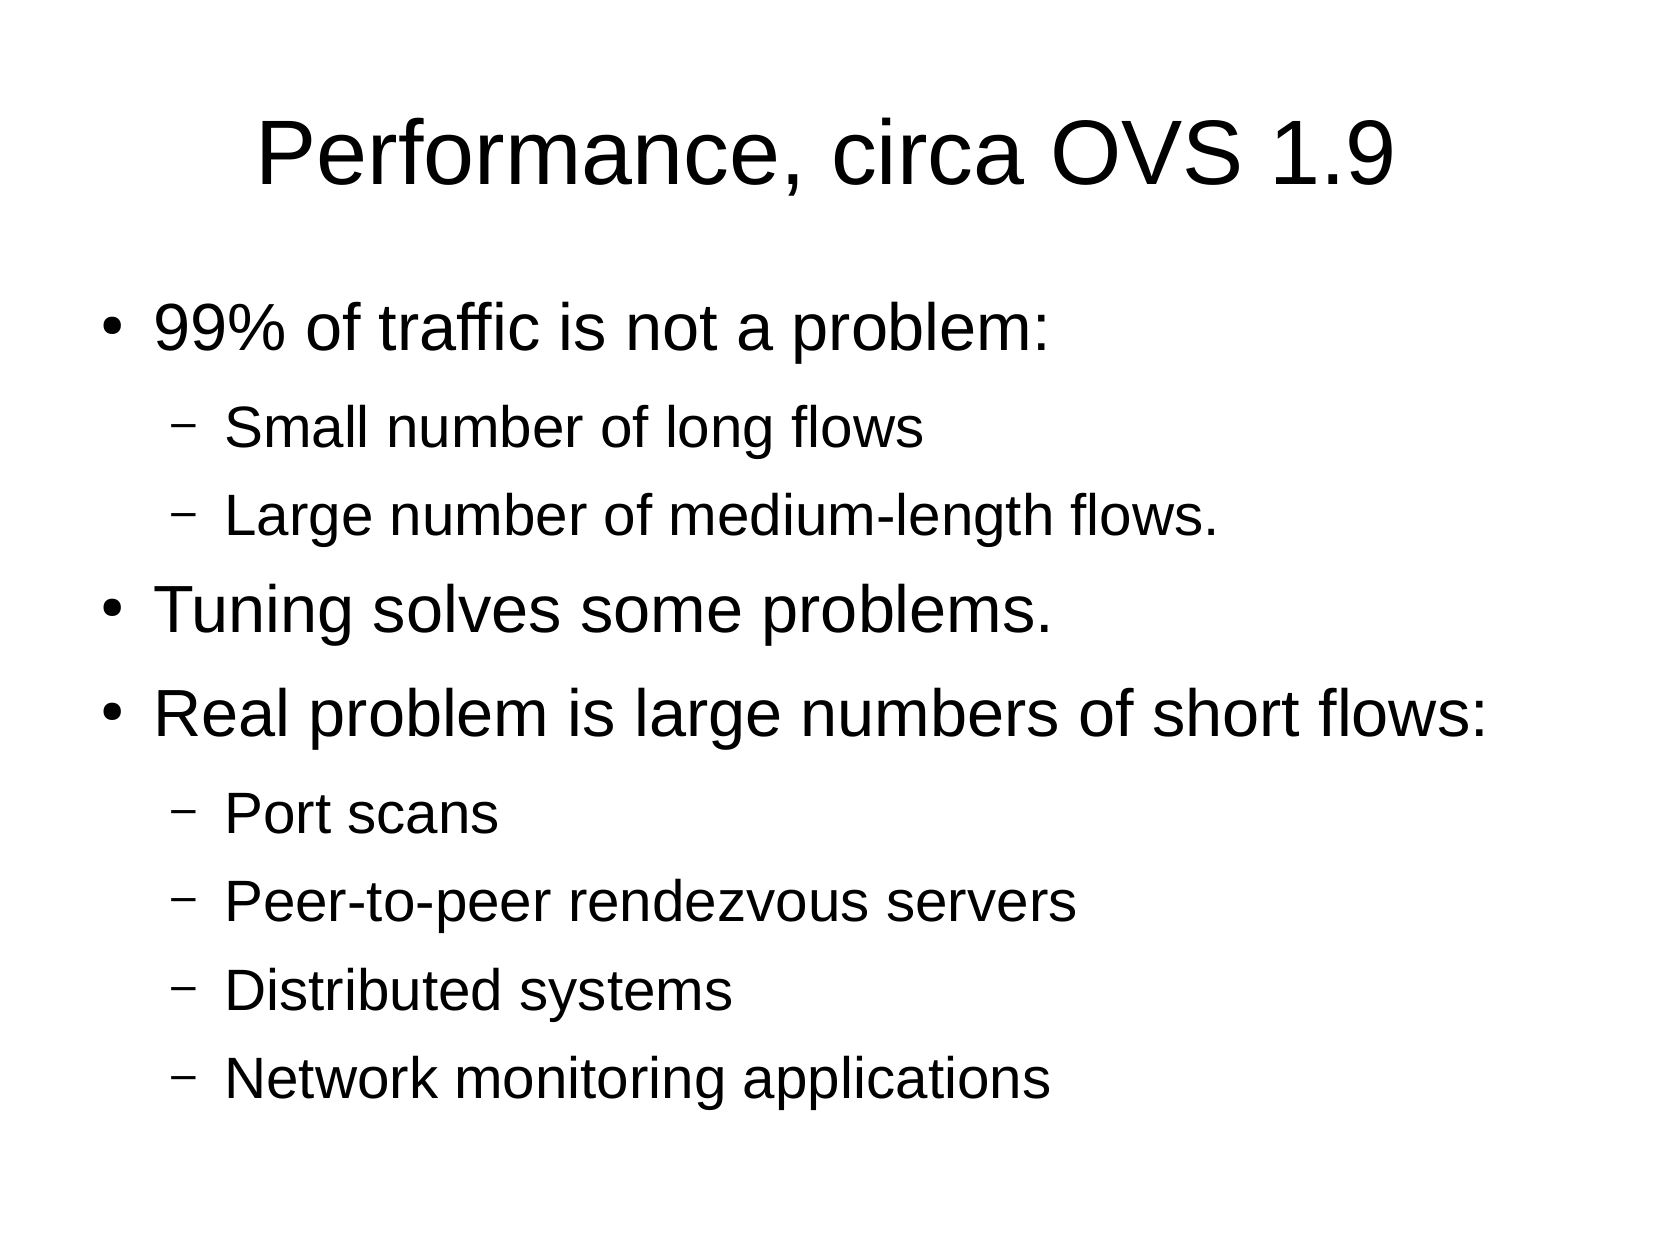

Performance, circa OVS 1.9
# 99% of traffic is not a problem:
Small number of long flows
Large number of medium-length flows.
Tuning solves some problems.
Real problem is large numbers of short flows:
Port scans
Peer-to-peer rendezvous servers
Distributed systems
Network monitoring applications